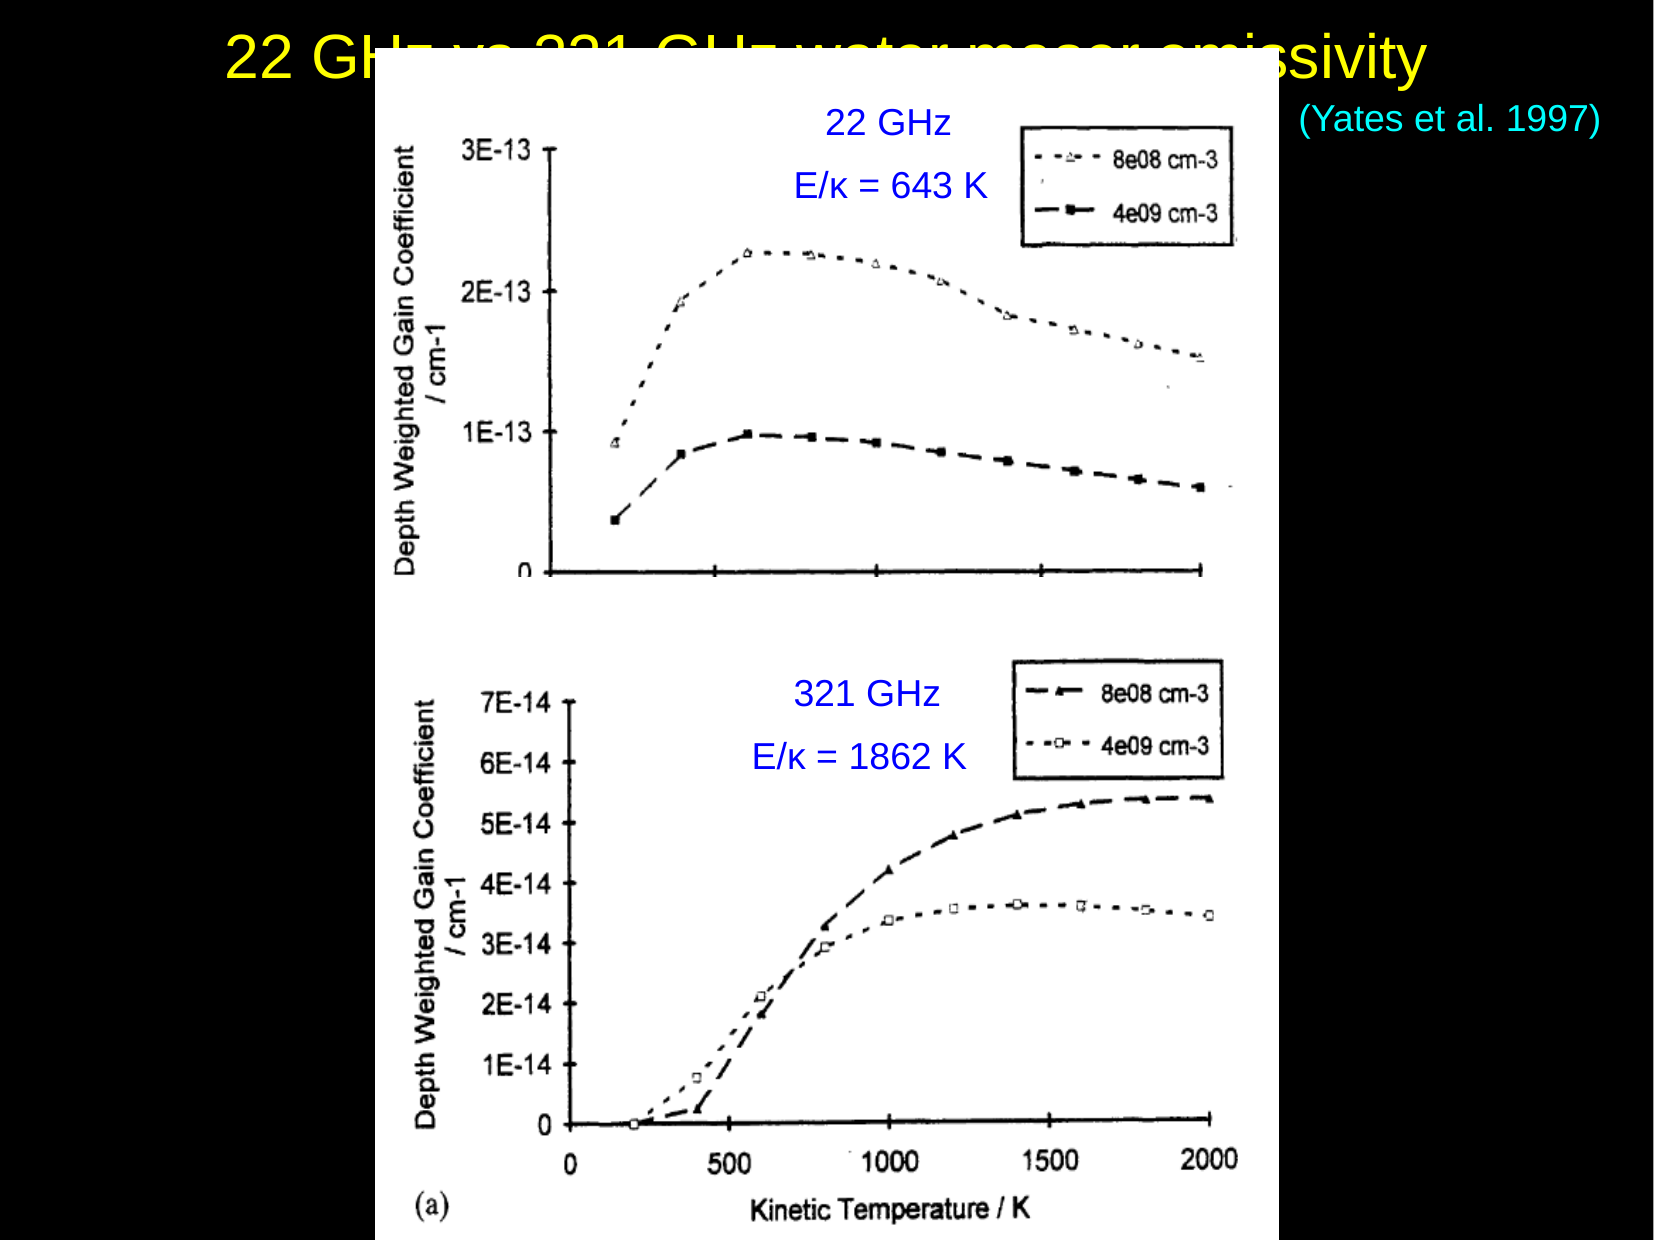

22 GHz vs 321 GHz water maser emissivity
 22 GHz
E/κ = 643 K
(Yates et al. 1997)
 321 GHz
E/κ = 1862 K